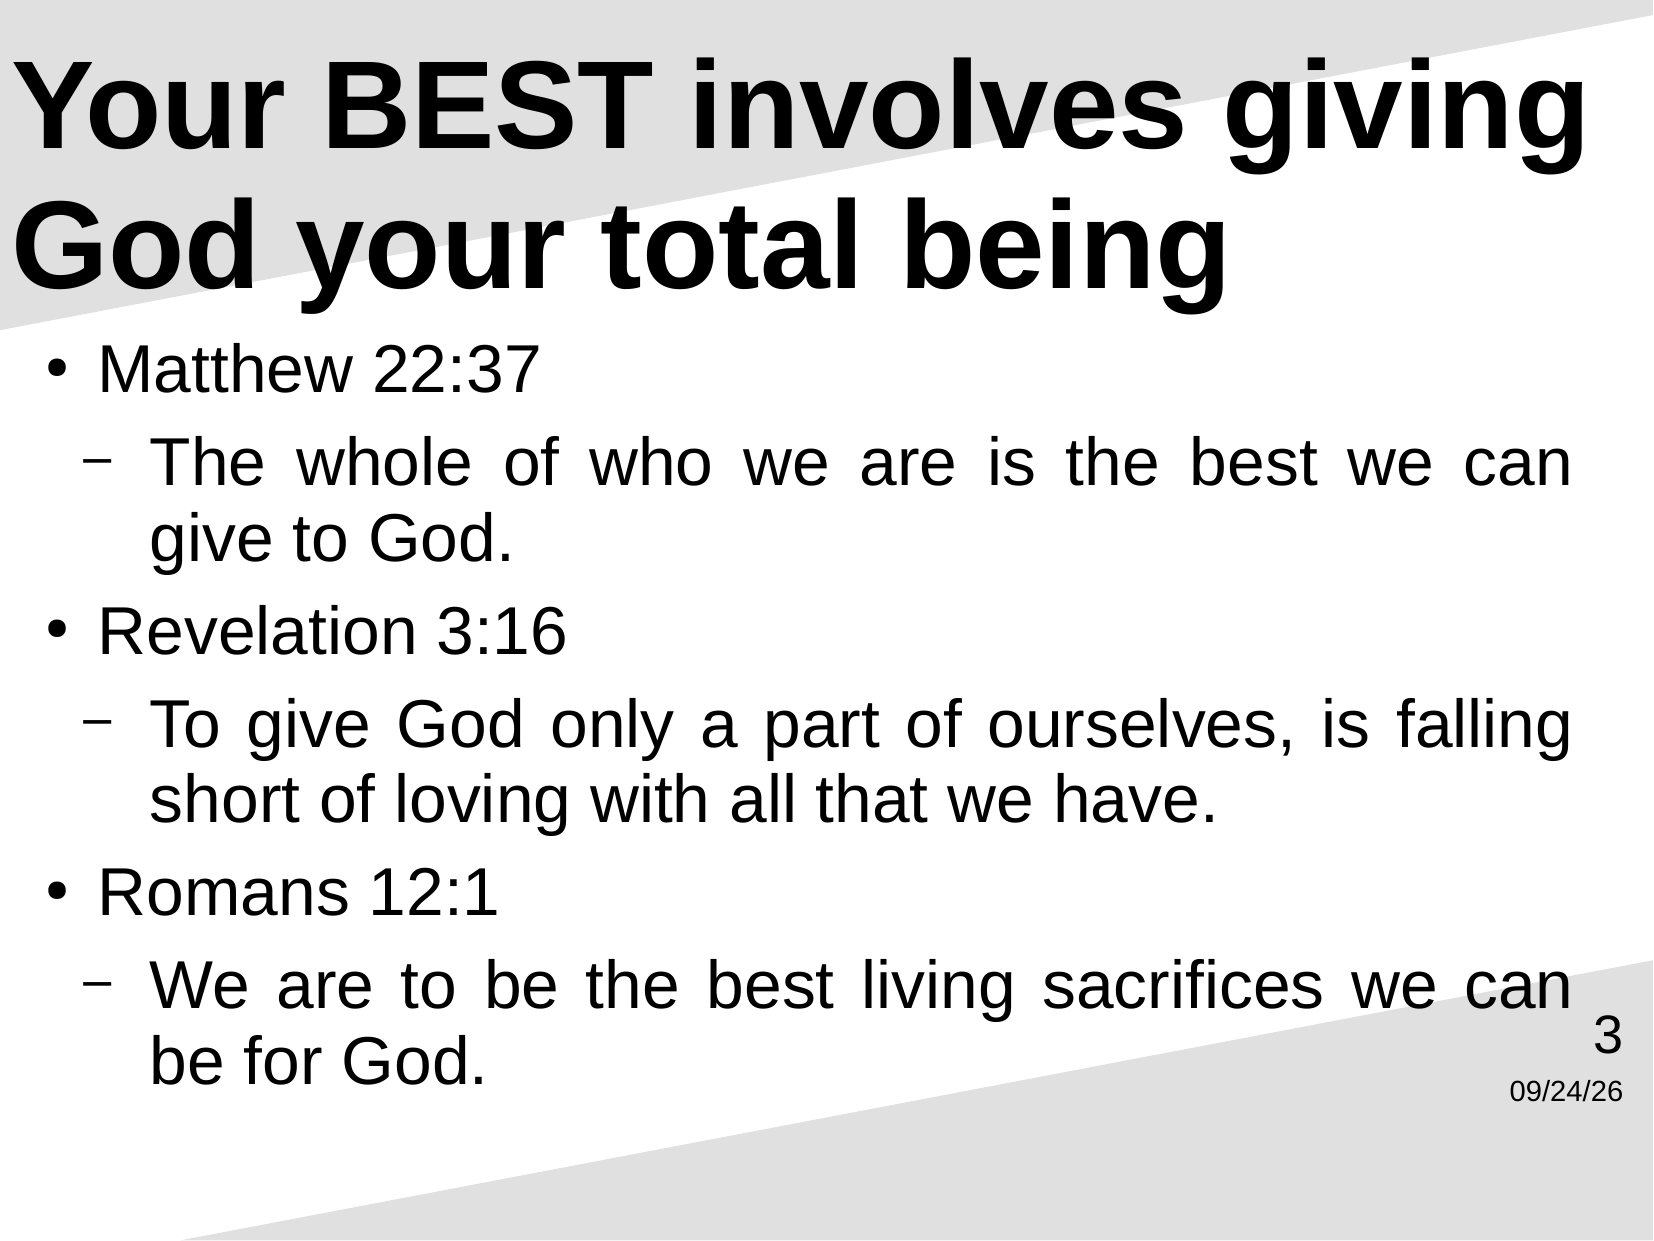

# Your BEST involves giving God your total being
Matthew 22:37
The whole of who we are is the best we can give to God.
Revelation 3:16
To give God only a part of ourselves, is falling short of loving with all that we have.
Romans 12:1
We are to be the best living sacrifices we can be for God.
3